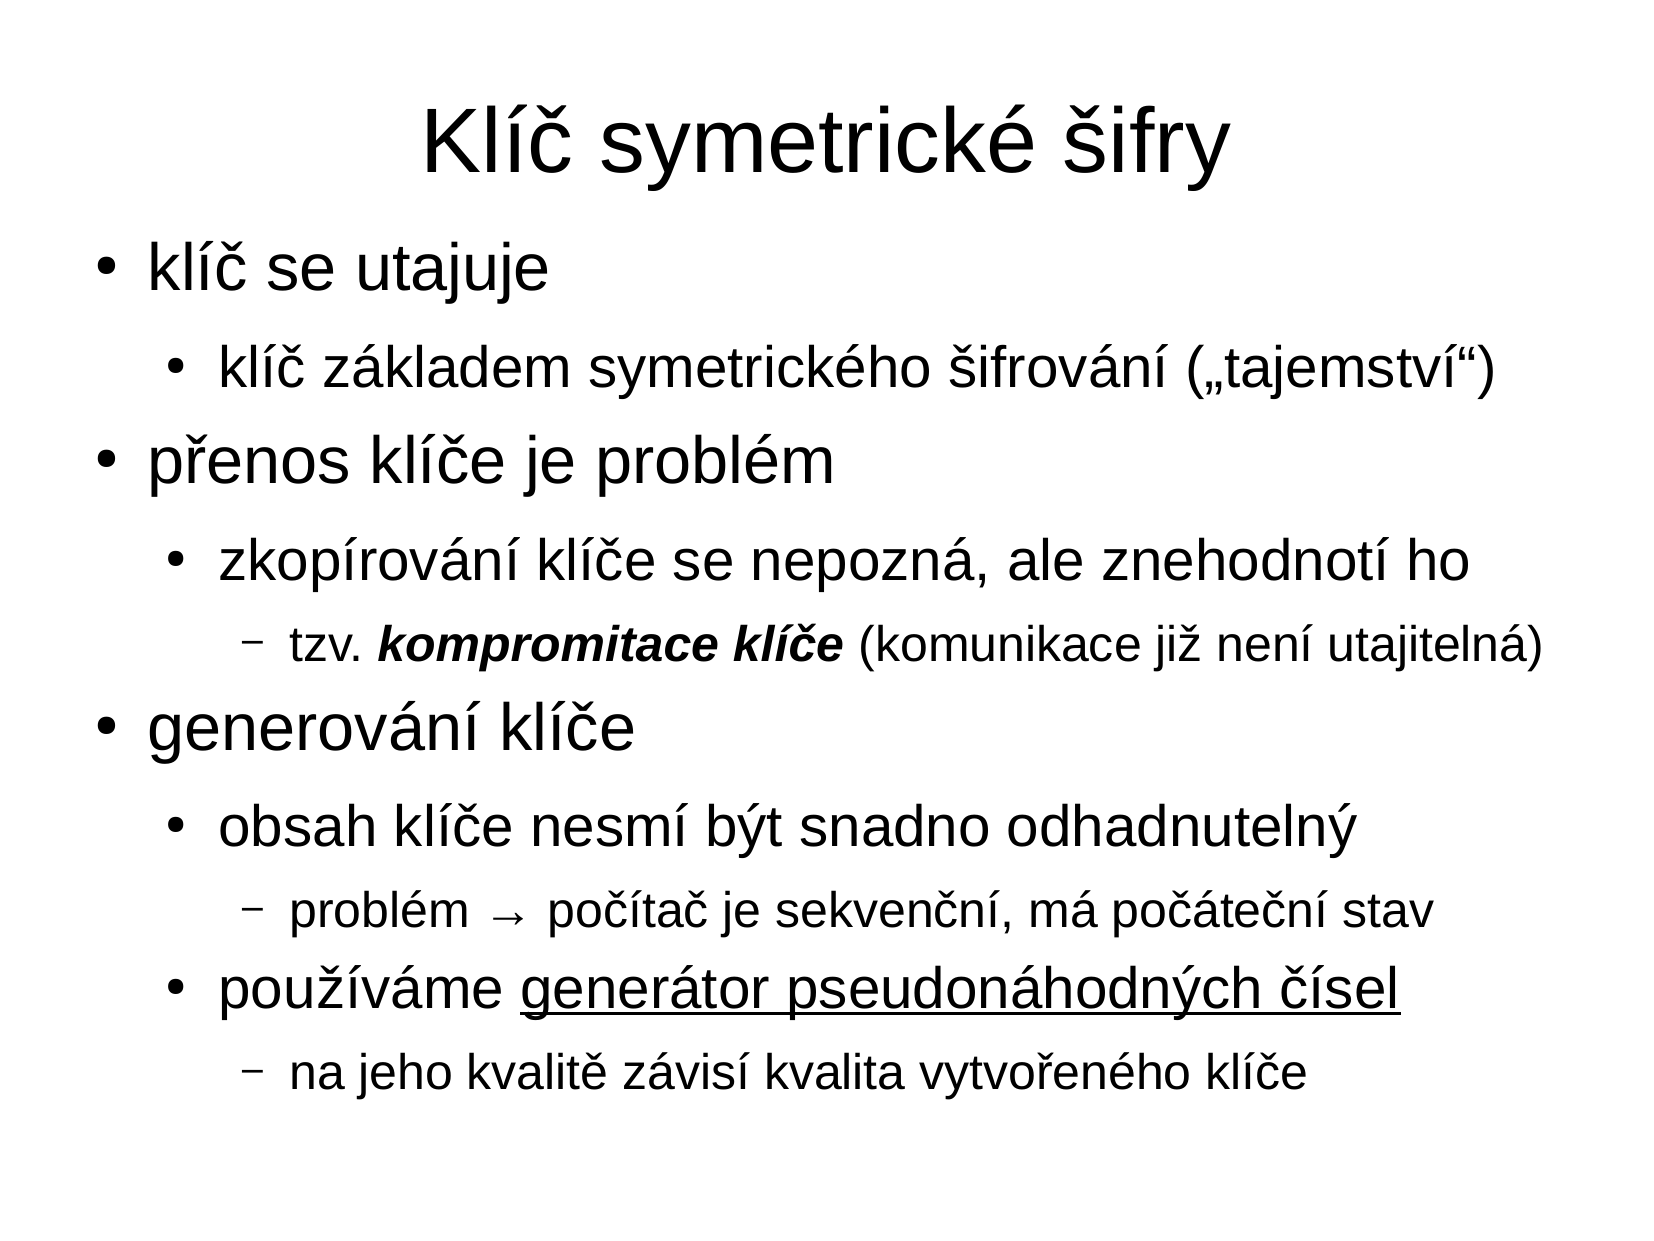

# Klíč symetrické šifry
klíč se utajuje
klíč základem symetrického šifrování („tajemství“)
přenos klíče je problém
zkopírování klíče se nepozná, ale znehodnotí ho
tzv. kompromitace klíče (komunikace již není utajitelná)
generování klíče
obsah klíče nesmí být snadno odhadnutelný
problém → počítač je sekvenční, má počáteční stav
používáme generátor pseudonáhodných čísel
na jeho kvalitě závisí kvalita vytvořeného klíče